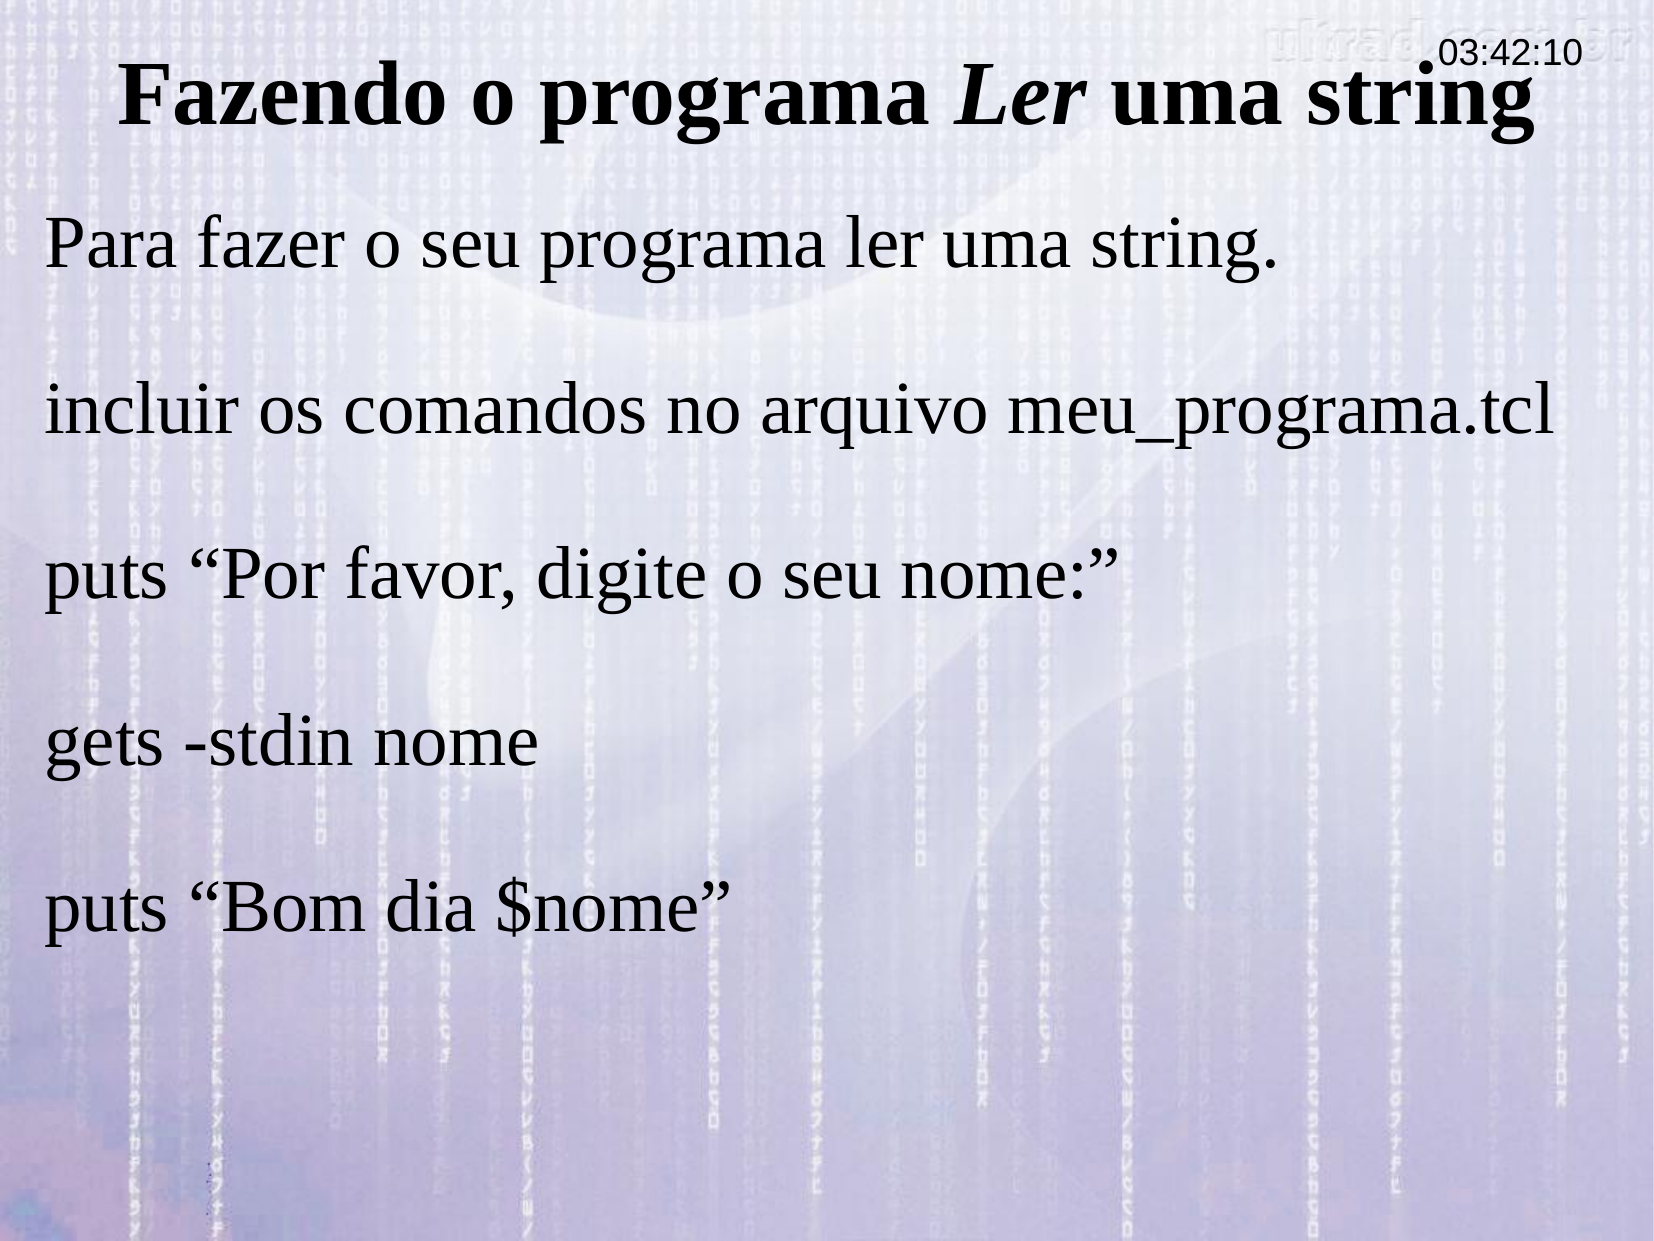

02:23:20
Fazendo o programa Ler uma string
Para fazer o seu programa ler uma string.
incluir os comandos no arquivo meu_programa.tcl
puts “Por favor, digite o seu nome:”
gets -stdin nome
puts “Bom dia $nome”